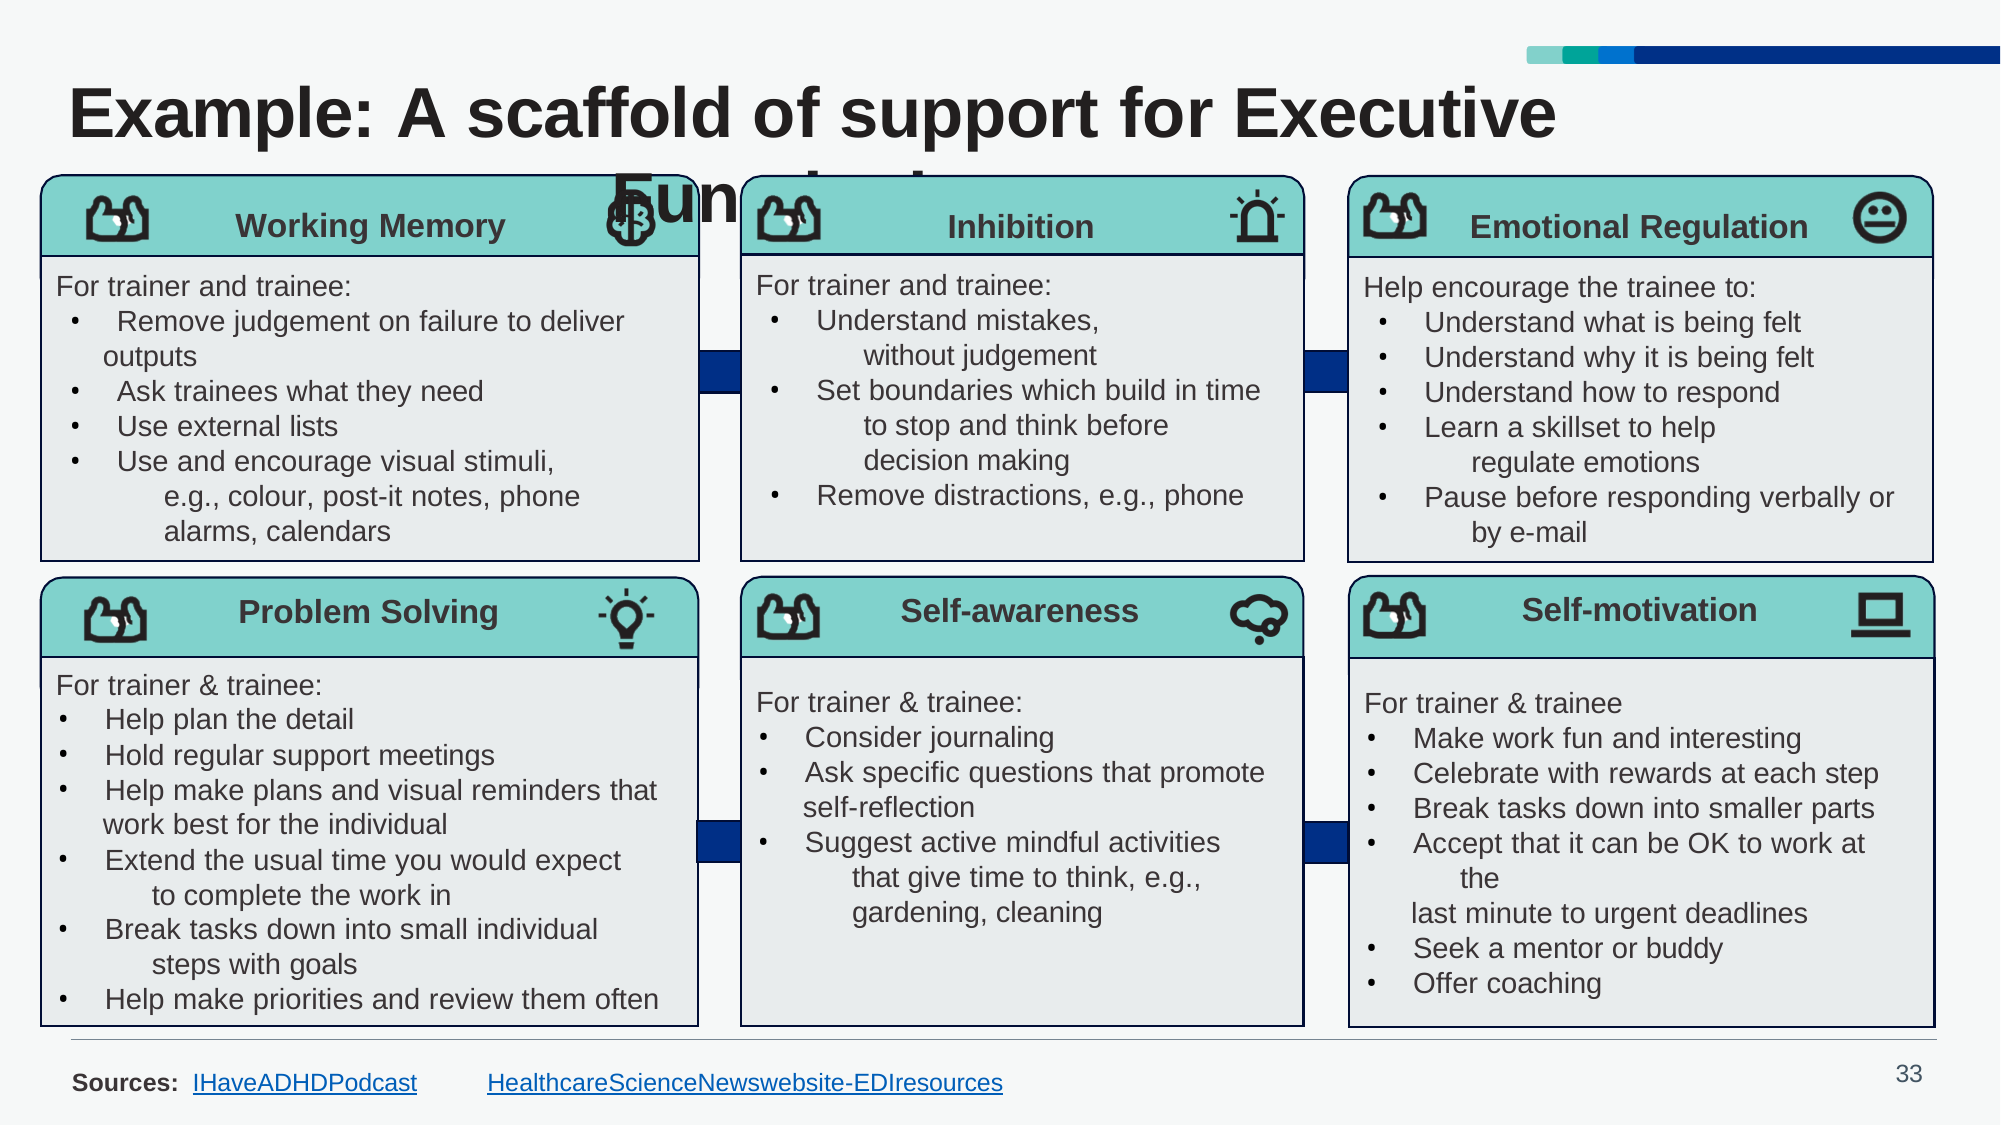

# Example: A scaffold of support for Executive Functioning
Working Memory	Inhibition	Emotional Regulation
For trainer and trainee:
Understand mistakes, without judgement
Set boundaries which build in time to stop and think before decision making
Remove distractions, e.g., phone
For trainer and trainee:
Remove judgement on failure to deliver
outputs
Ask trainees what they need
Use external lists
Use and encourage visual stimuli, e.g., colour, post-it notes, phone alarms, calendars
Help encourage the trainee to:
Understand what is being felt
Understand why it is being felt
Understand how to respond
Learn a skillset to help regulate emotions
Pause before responding verbally or by e-mail
Self-motivation
Self-awareness
Problem Solving
For trainer & trainee:
For trainer & trainee:
For trainer & trainee
Help plan the detail
Hold regular support meetings
Help make plans and visual reminders that
work best for the individual
Extend the usual time you would expect to complete the work in
Break tasks down into small individual steps with goals
Help make priorities and review them often
Consider journaling
Ask specific questions that promote
self-reflection
Suggest active mindful activities that give time to think, e.g., gardening, cleaning
Make work fun and interesting
Celebrate with rewards at each step
Break tasks down into smaller parts
Accept that it can be OK to work at the
last minute to urgent deadlines
Seek a mentor or buddy
Offer coaching
23
Sources: IHaveADHDPodcast
HealthcareScienceNewswebsite-EDIresources